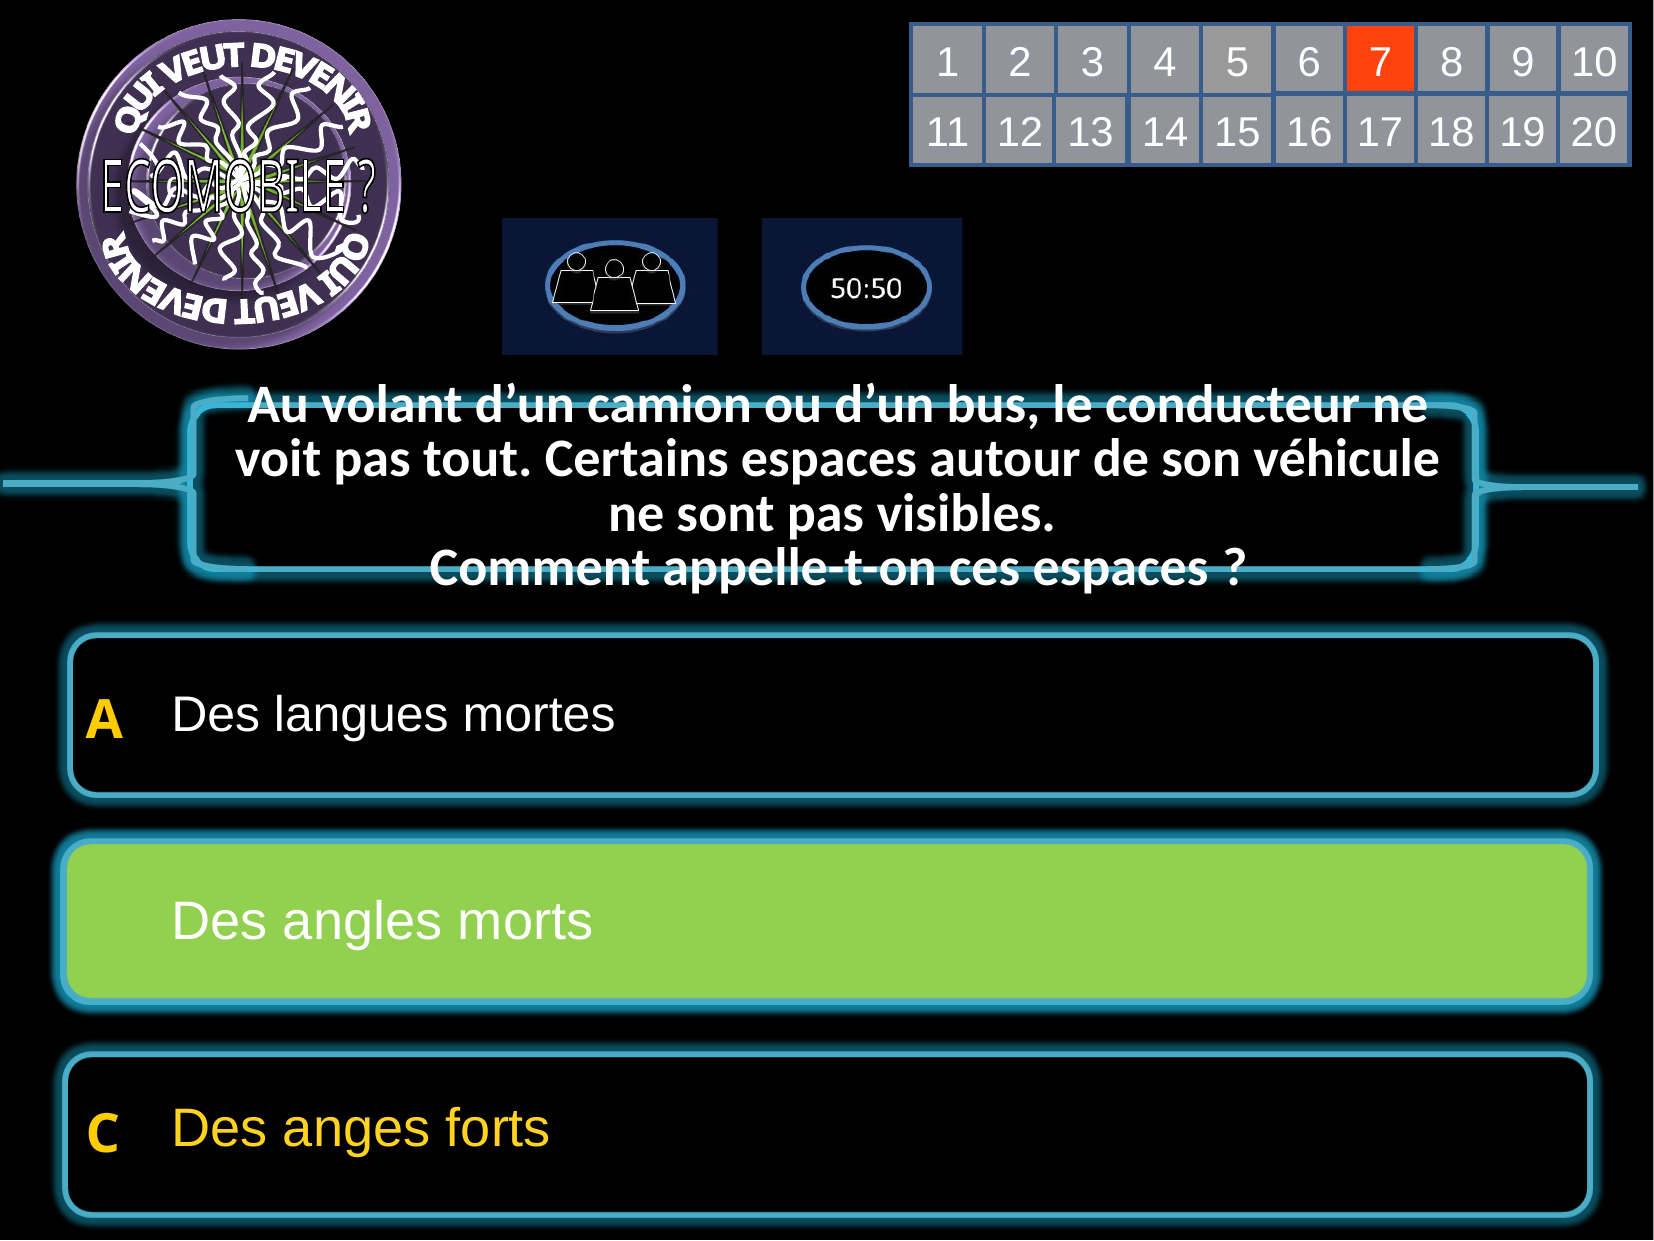

1
2
3
4
5
6
7
8
9
10
16
17
18
19
20
11
12
13
14
15
# Au volant d’un camion ou d’un bus, le conducteur ne voit pas tout. Certains espaces autour de son véhicule ne sont pas visibles. Comment appelle-t-on ces espaces ?
Des langues mortes
Des angles morts
Des anges forts